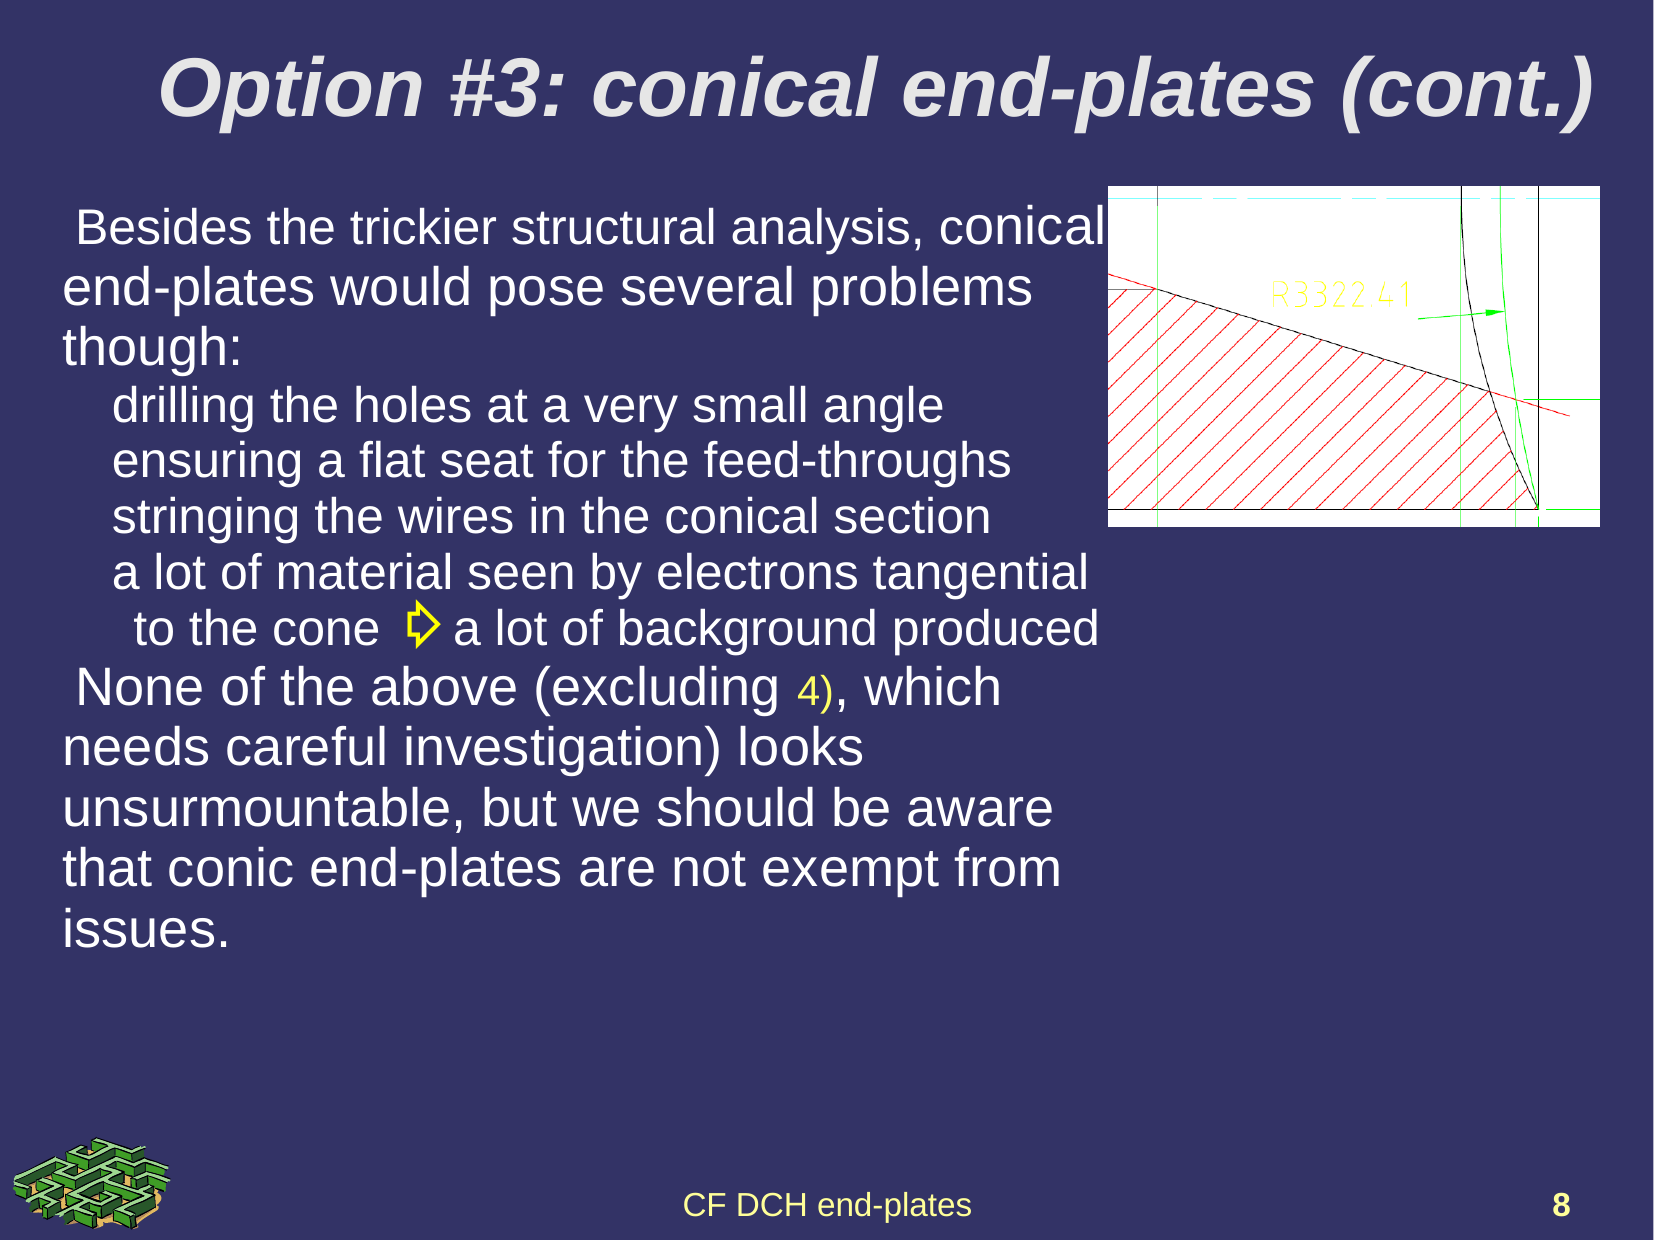

# Option #3: conical end-plates (cont.)
 Besides the trickier structural analysis, conical end-plates would pose several problems though:
 drilling the holes at a very small angle
 ensuring a flat seat for the feed-throughs
 stringing the wires in the conical section
 a lot of material seen by electrons tangential to the cone ⇨a lot of background produced
 None of the above (excluding 4), which needs careful investigation) looks unsurmountable, but we should be aware that conic end-plates are not exempt from issues.
CF DCH end-plates
8